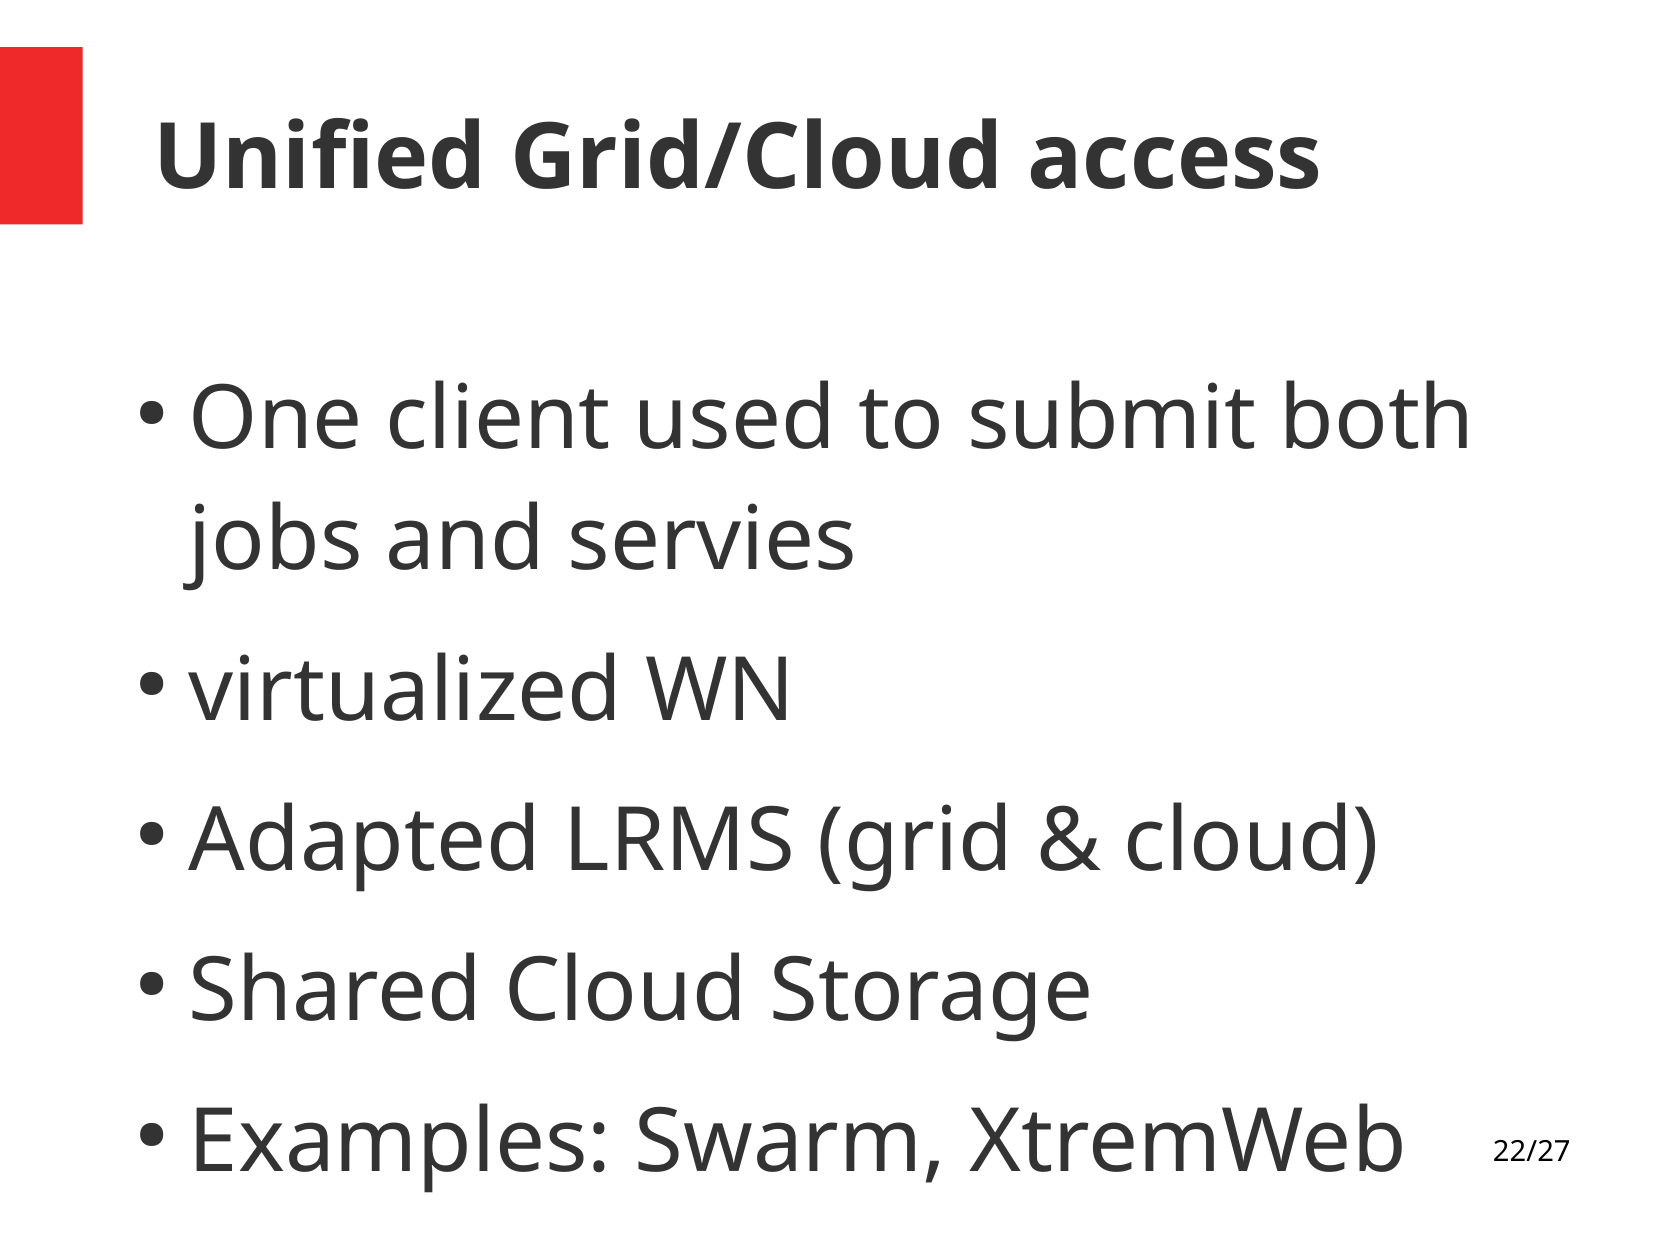

# Unified Grid/Cloud access
One client used to submit both jobs and servies
virtualized WN
Adapted LRMS (grid & cloud)
Shared Cloud Storage
Examples: Swarm, XtremWeb
22